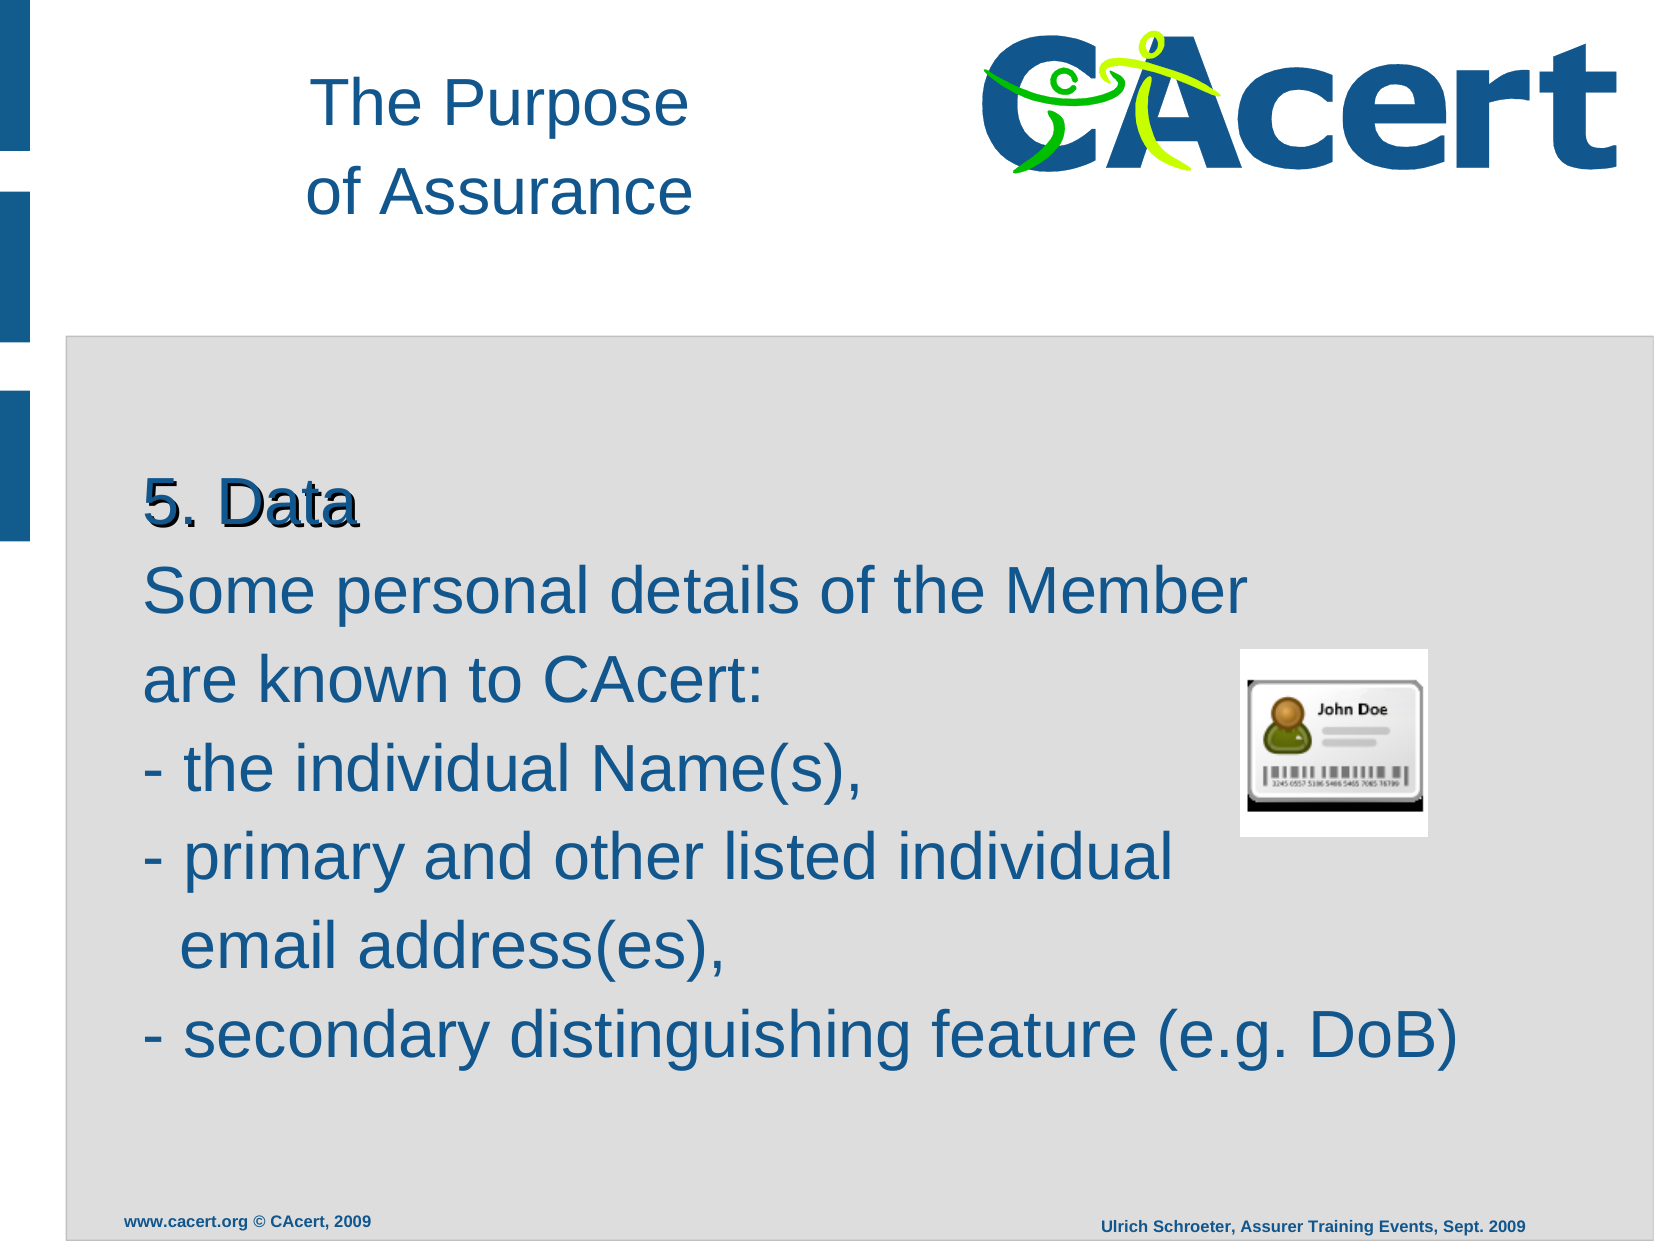

The Purpose
of Assurance
5. Data
Some personal details of the Member
are known to CAcert:
- the individual Name(s),
- primary and other listed individual
 email address(es),
- secondary distinguishing feature (e.g. DoB)